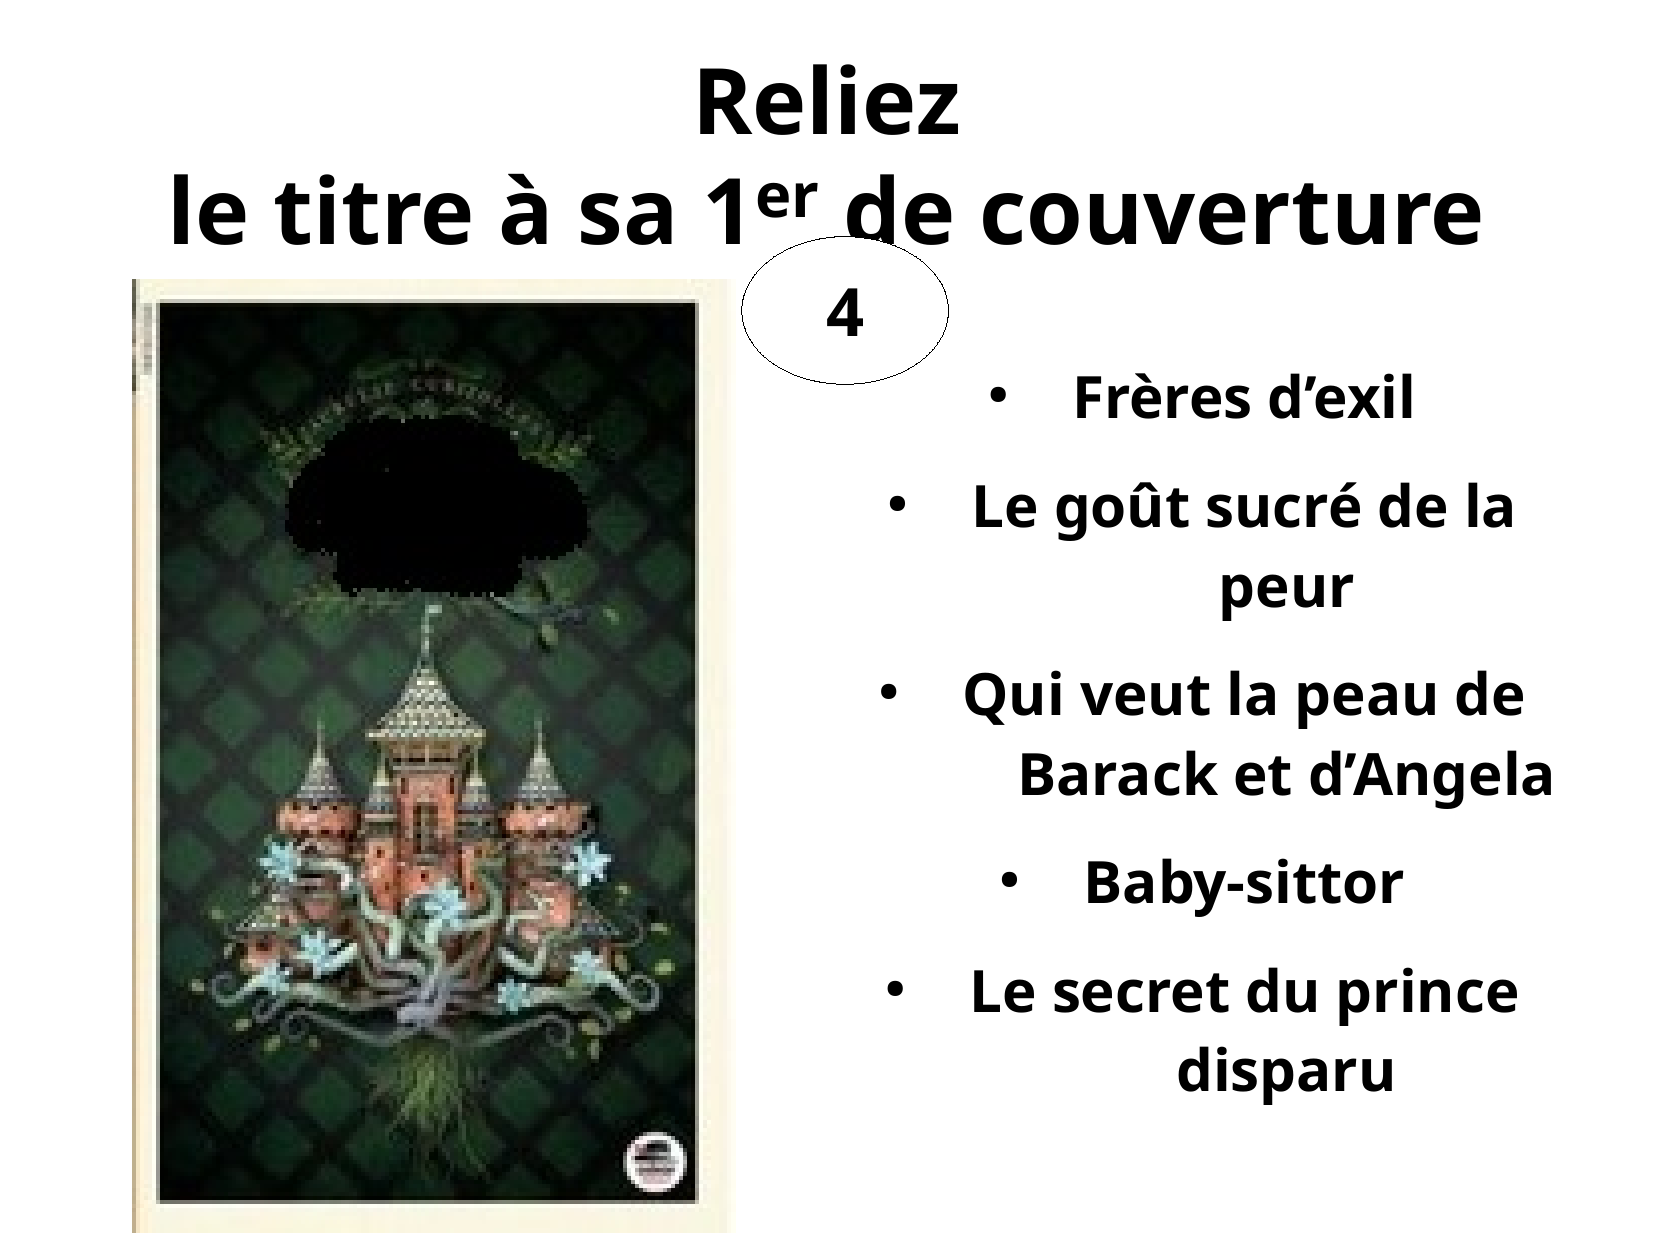

# Reliez le titre à sa 1er de couverture
4
Frères d’exil
Le goût sucré de la peur
Qui veut la peau de Barack et d’Angela
Baby-sittor
Le secret du prince disparu